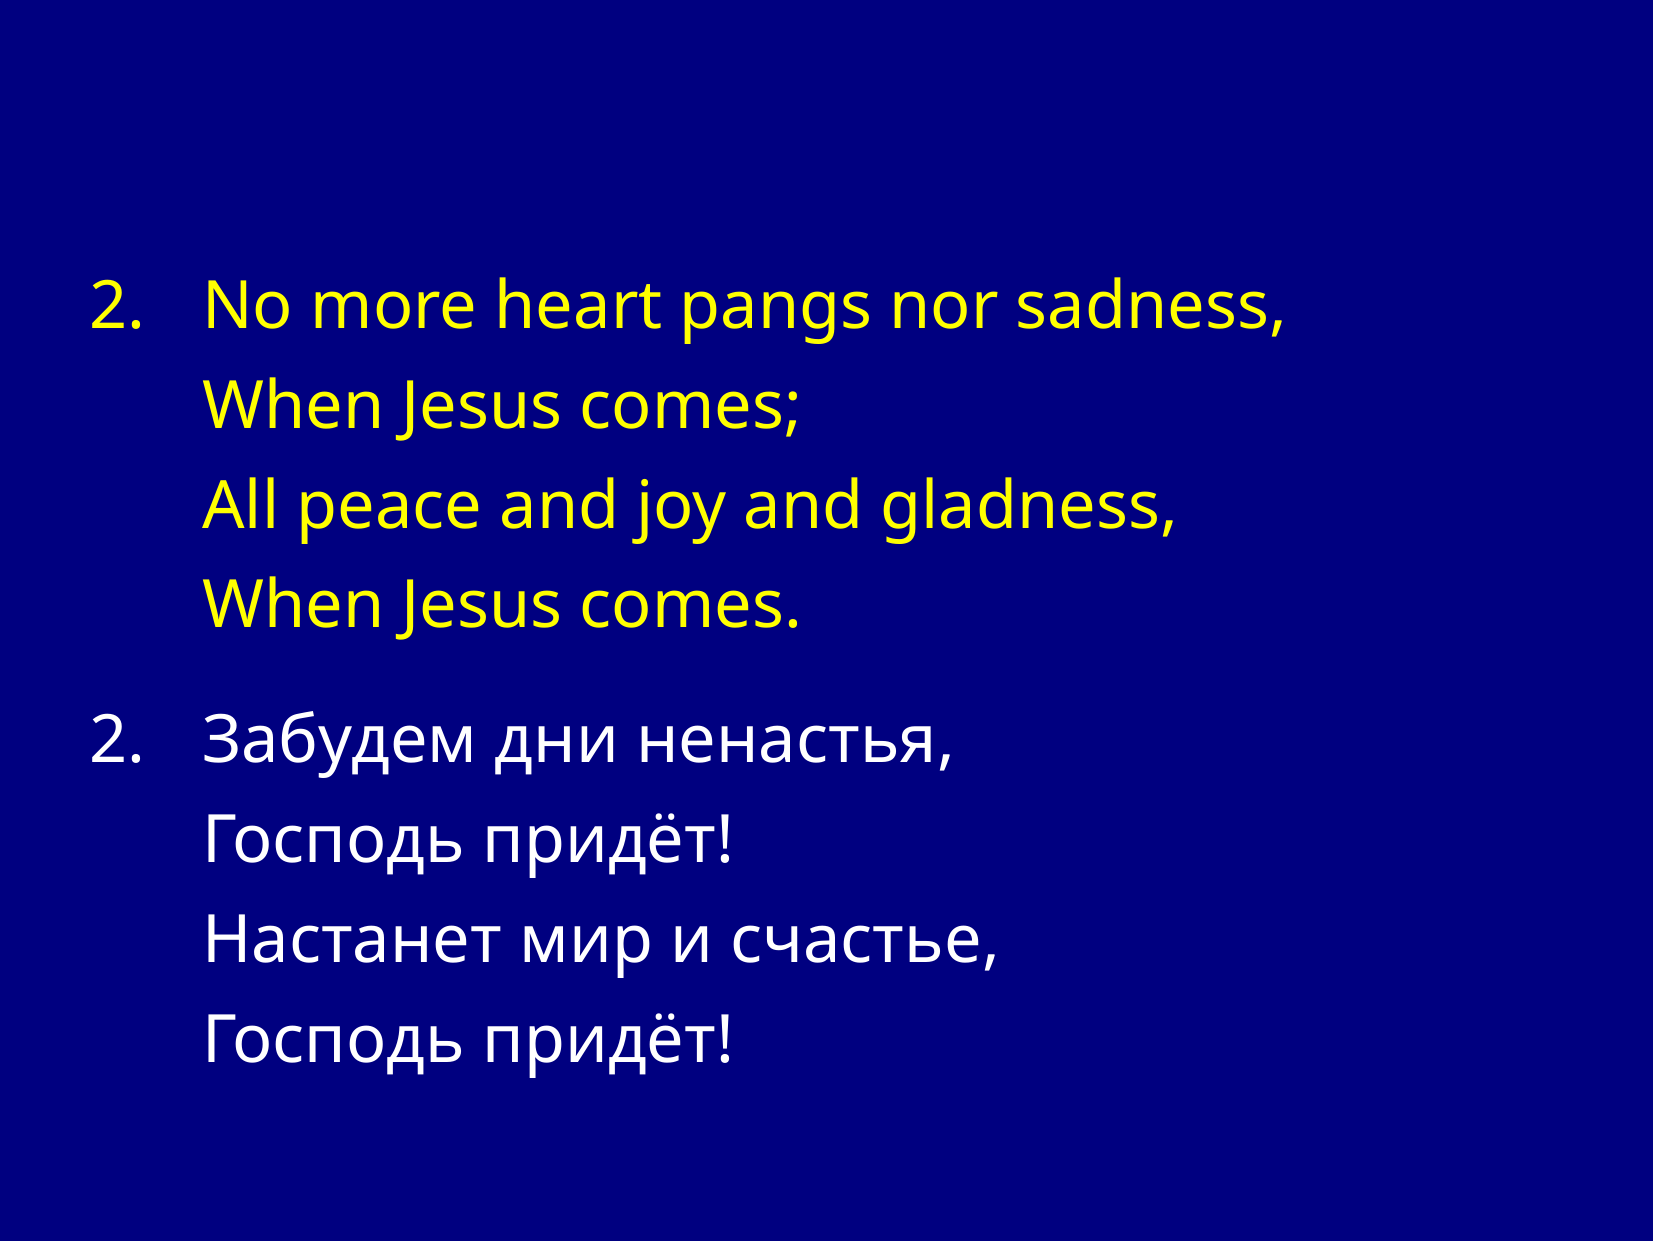

2.	No more heart pangs nor sadness,
	When Jesus comes;
	All peace and joy and gladness,
	When Jesus comes.
2.	Забудем дни ненастья,
	Господь придёт!
	Настанет мир и счастье,
	Господь придёт!